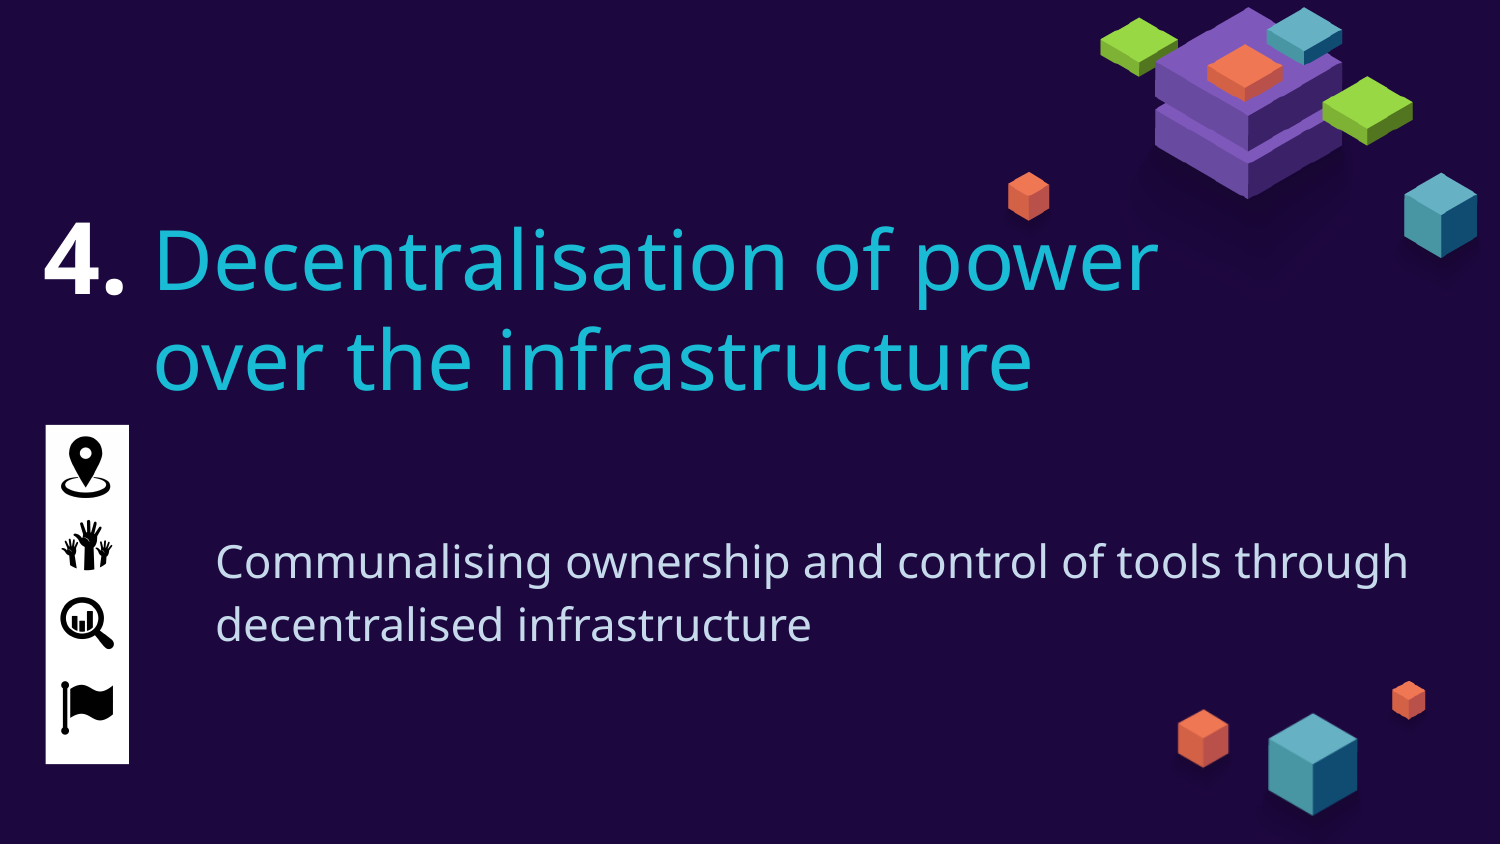

4.
# Decentralisation of power over the infrastructure
Communalising ownership and control of tools through decentralised infrastructure